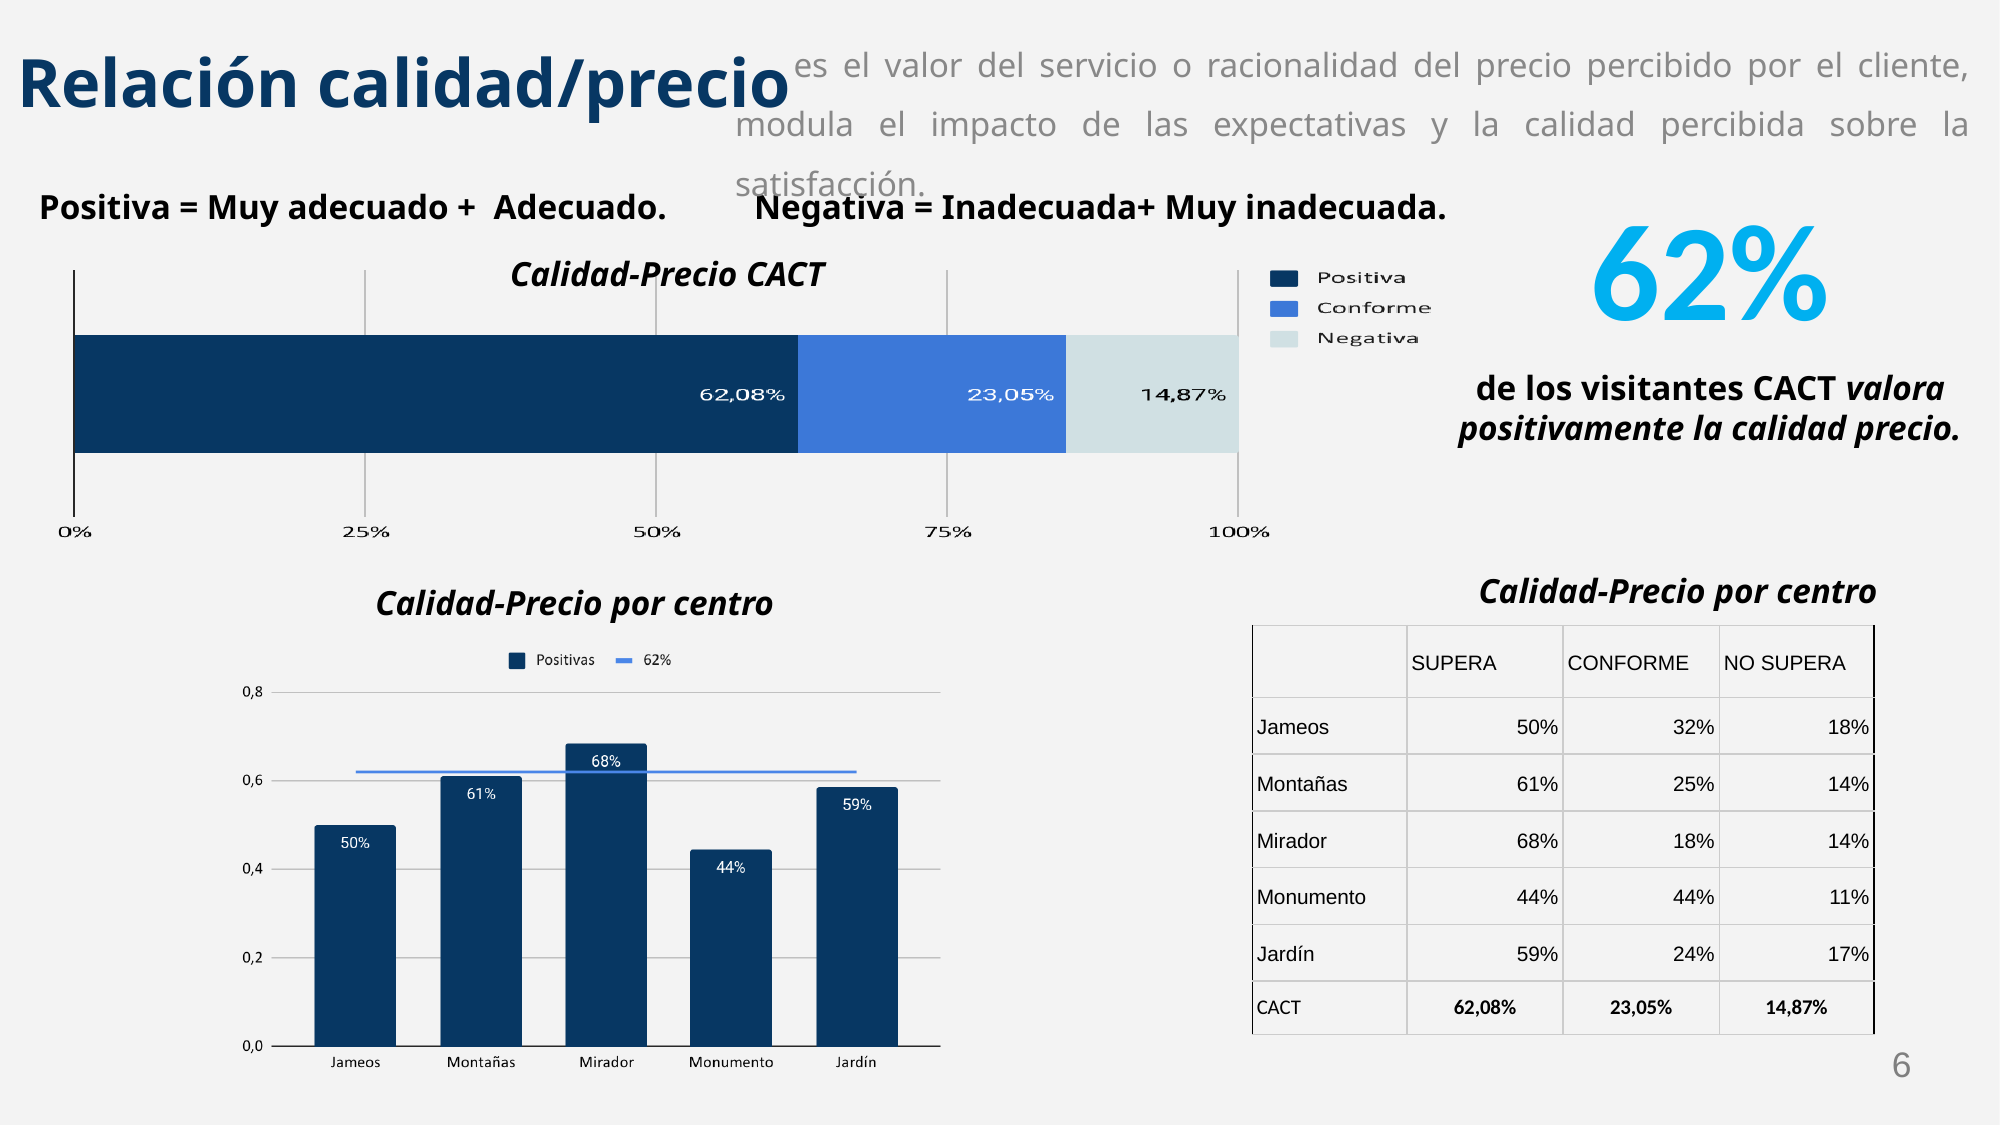

Relación calidad/precio
 es el valor del servicio o racionalidad del precio percibido por el cliente, modula el impacto de las expectativas y la calidad percibida sobre la satisfacción.
Positiva = Muy adecuado + Adecuado. Negativa = Inadecuada+ Muy inadecuada.
62%
de los visitantes CACT valora positivamente la calidad precio.
Calidad-Precio CACT
Calidad-Precio por centro
Calidad-Precio por centro
| | SUPERA | CONFORME | NO SUPERA |
| --- | --- | --- | --- |
| Jameos | 50% | 32% | 18% |
| Montañas | 61% | 25% | 14% |
| Mirador | 68% | 18% | 14% |
| Monumento | 44% | 44% | 11% |
| Jardín | 59% | 24% | 17% |
| CACT | 62,08% | 23,05% | 14,87% |